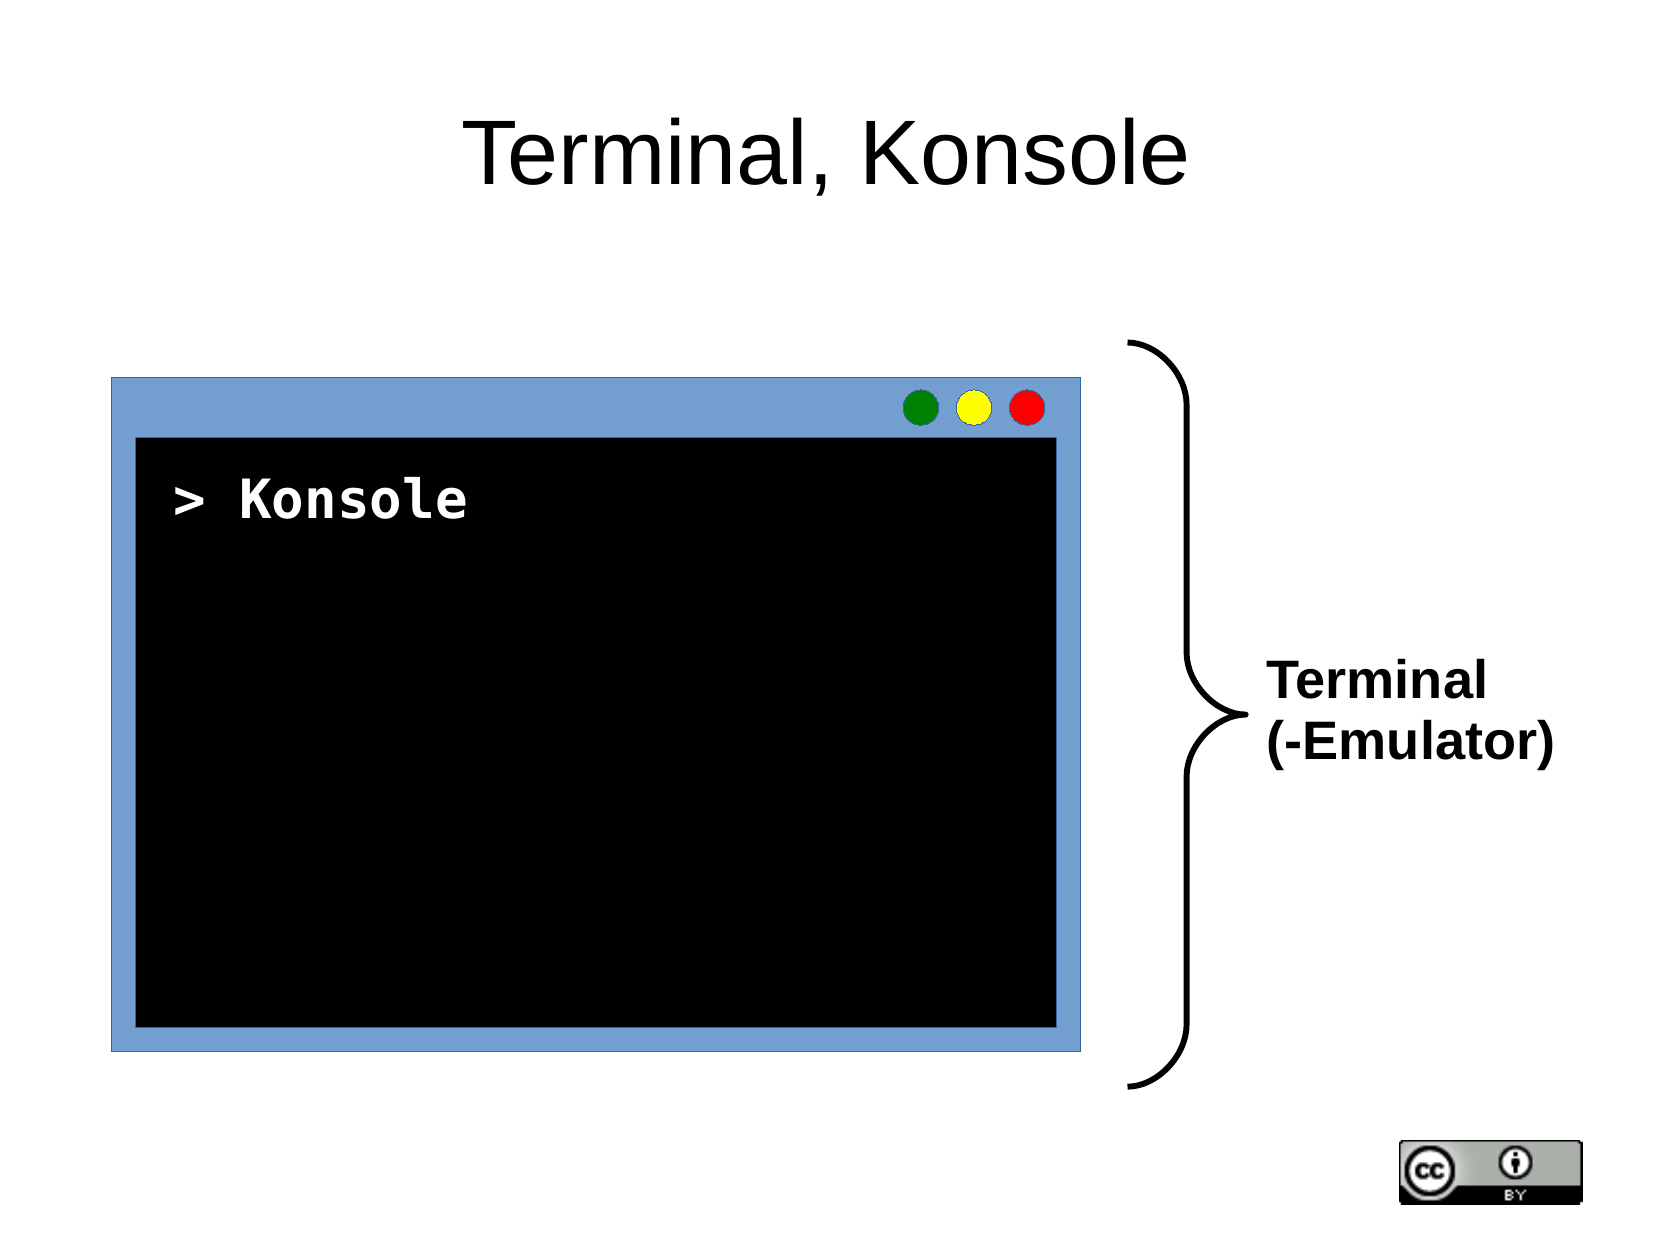

# Terminal, Konsole
> Konsole
Terminal
(-Emulator)